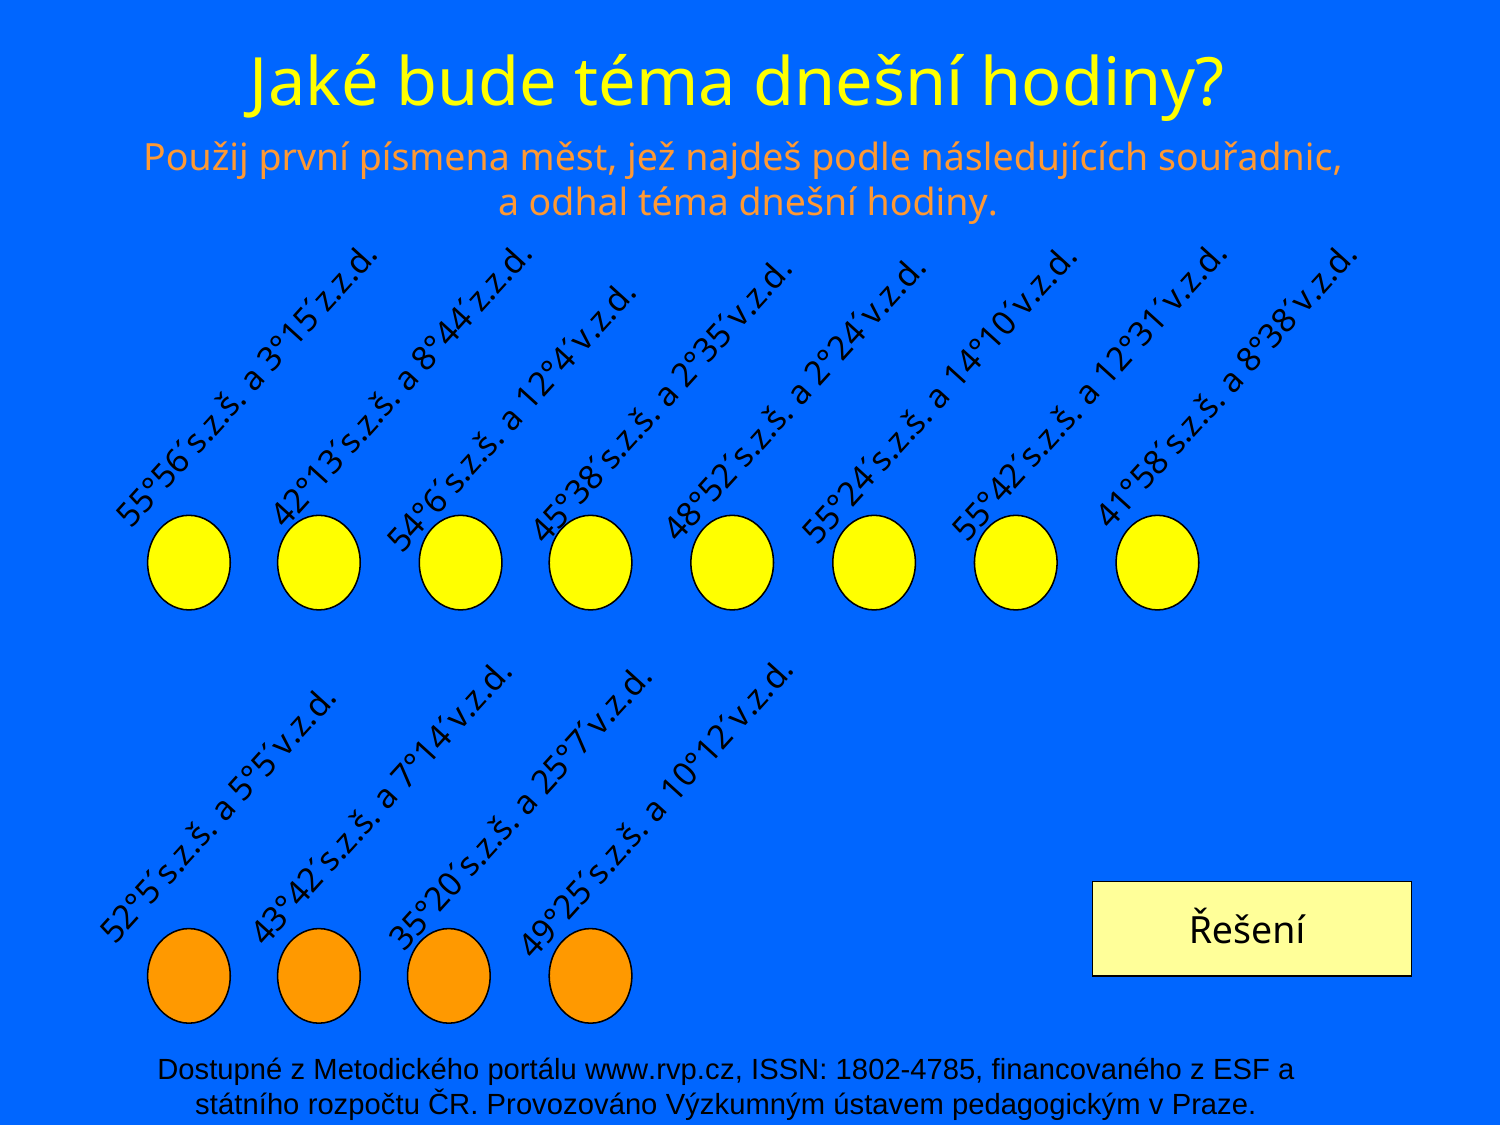

Jaké bude téma dnešní hodiny?
Použij první písmena měst, jež najdeš podle následujících souřadnic,
a odhal téma dnešní hodiny.
42°13´s.z.š. a 8°44´z.z.d.
55°56´s.z.š. a 3°15´z.z.d.
41°58´s.z.š. a 8°38´v.z.d.
55°42´s.z.š. a 12°31´v.z.d.
55°24´s.z.š. a 14°10´v.z.d.
48°52´s.z.š. a 2°24´v.z.d.
45°38´s.z.š. a 2°35´v.z.d.
54°6´s.z.š. a 12°4´v.z.d.
43°42´s.z.š. a 7°14´v.z.d.
35°20´s.z.š. a 25°7´v.z.d.
49°25´s.z.š. a 10°12´v.z.d.
52°5´s.z.š. a 5°5´v.z.d.
Řešení
Dostupné z Metodického portálu www.rvp.cz, ISSN: 1802-4785, financovaného z ESF a státního rozpočtu ČR. Provozováno Výzkumným ústavem pedagogickým v Praze.